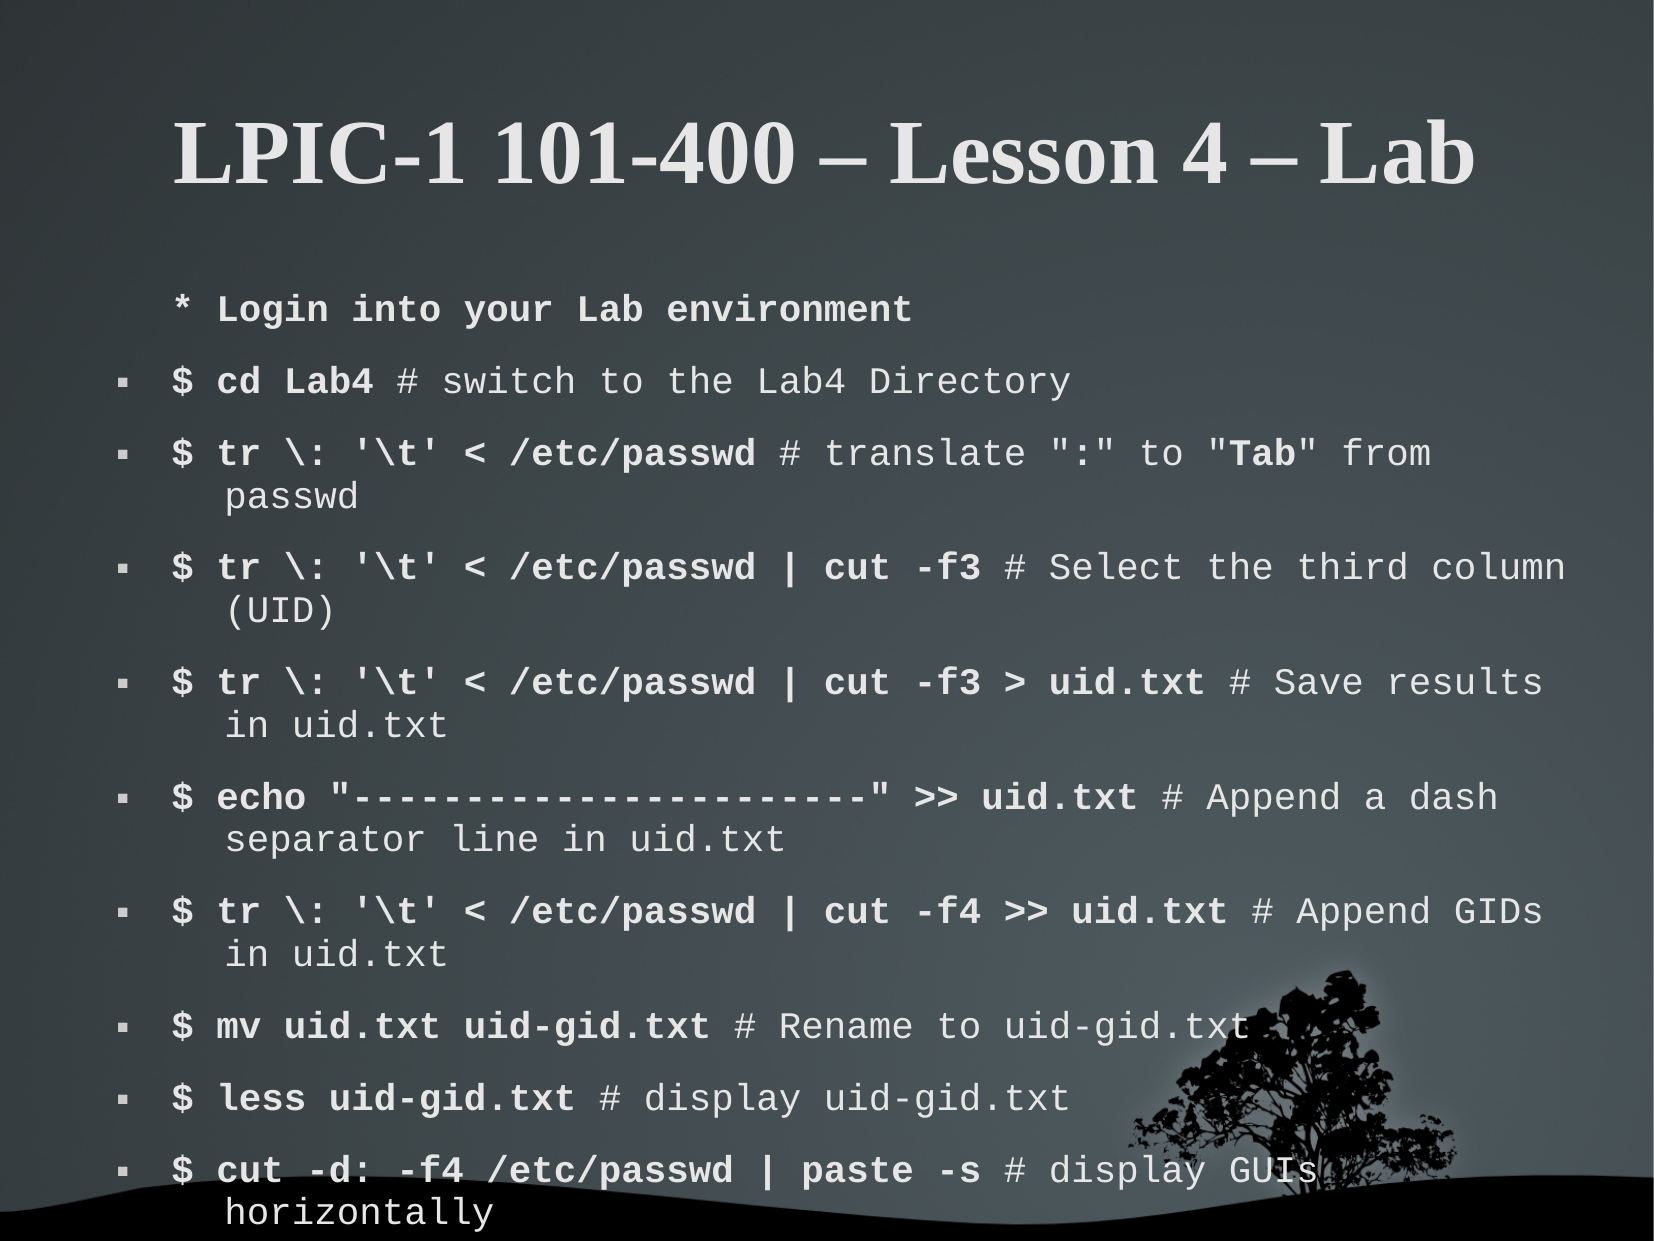

# LPIC-1 101-400 – Lesson 4 – Lab
* Login into your Lab environment
$ cd Lab4 # switch to the Lab4 Directory
$ tr \: '\t' < /etc/passwd # translate ":" to "Tab" from passwd
$ tr \: '\t' < /etc/passwd | cut -f3 # Select the third column (UID)
$ tr \: '\t' < /etc/passwd | cut -f3 > uid.txt # Save results in uid.txt
$ echo "-----------------------" >> uid.txt # Append a dash separator line in uid.txt
$ tr \: '\t' < /etc/passwd | cut -f4 >> uid.txt # Append GIDs in uid.txt
$ mv uid.txt uid-gid.txt # Rename to uid-gid.txt
$ less uid-gid.txt # display uid-gid.txt
$ cut -d: -f4 /etc/passwd | paste -s # display GUIs horizontally
$ cut -d: -f4 /etc/passwd | paste -s -d+ # Use "+" as delimeter
$ cut -d: -f4 /etc/passwd | paste -s -d+ | bc # add then up!